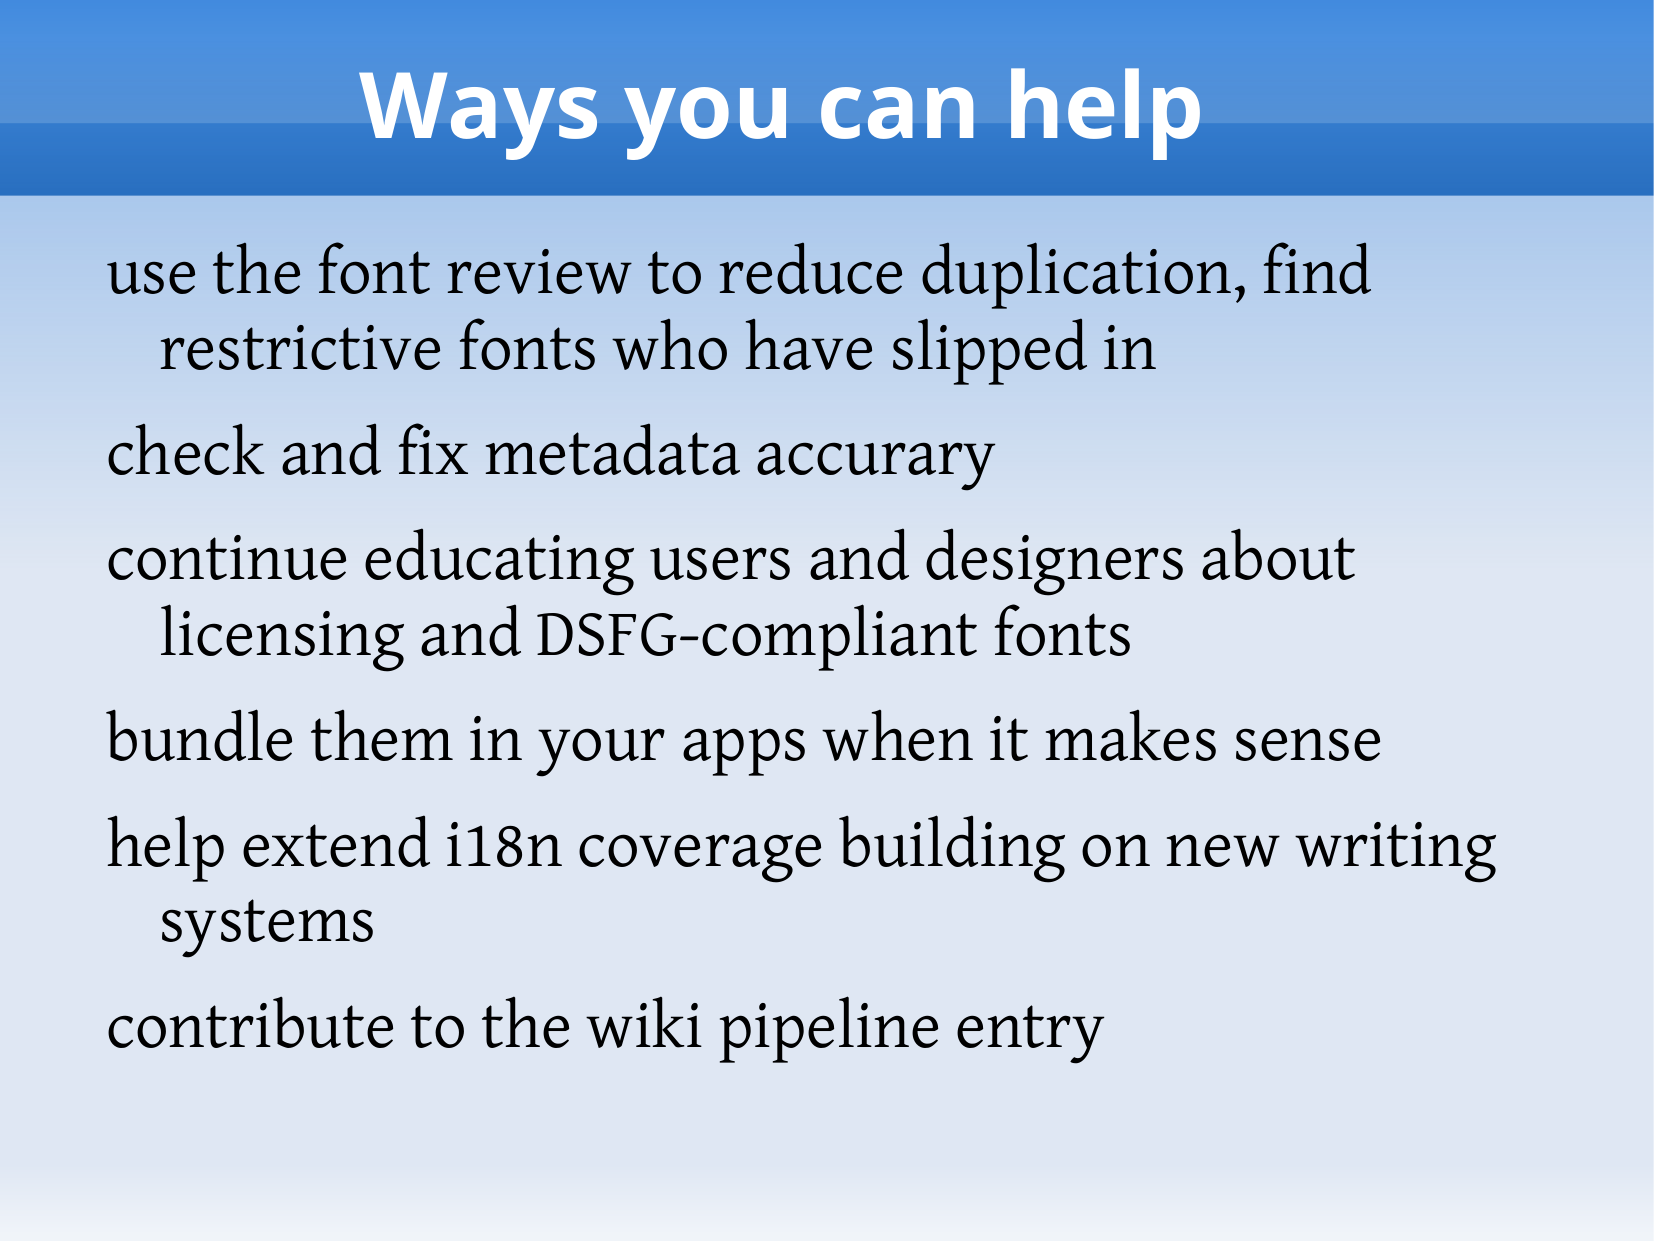

Ways you can help
# use the font review to reduce duplication, find restrictive fonts who have slipped in
check and fix metadata accurary
continue educating users and designers about licensing and DSFG-compliant fonts
bundle them in your apps when it makes sense
help extend i18n coverage building on new writing systems
contribute to the wiki pipeline entry